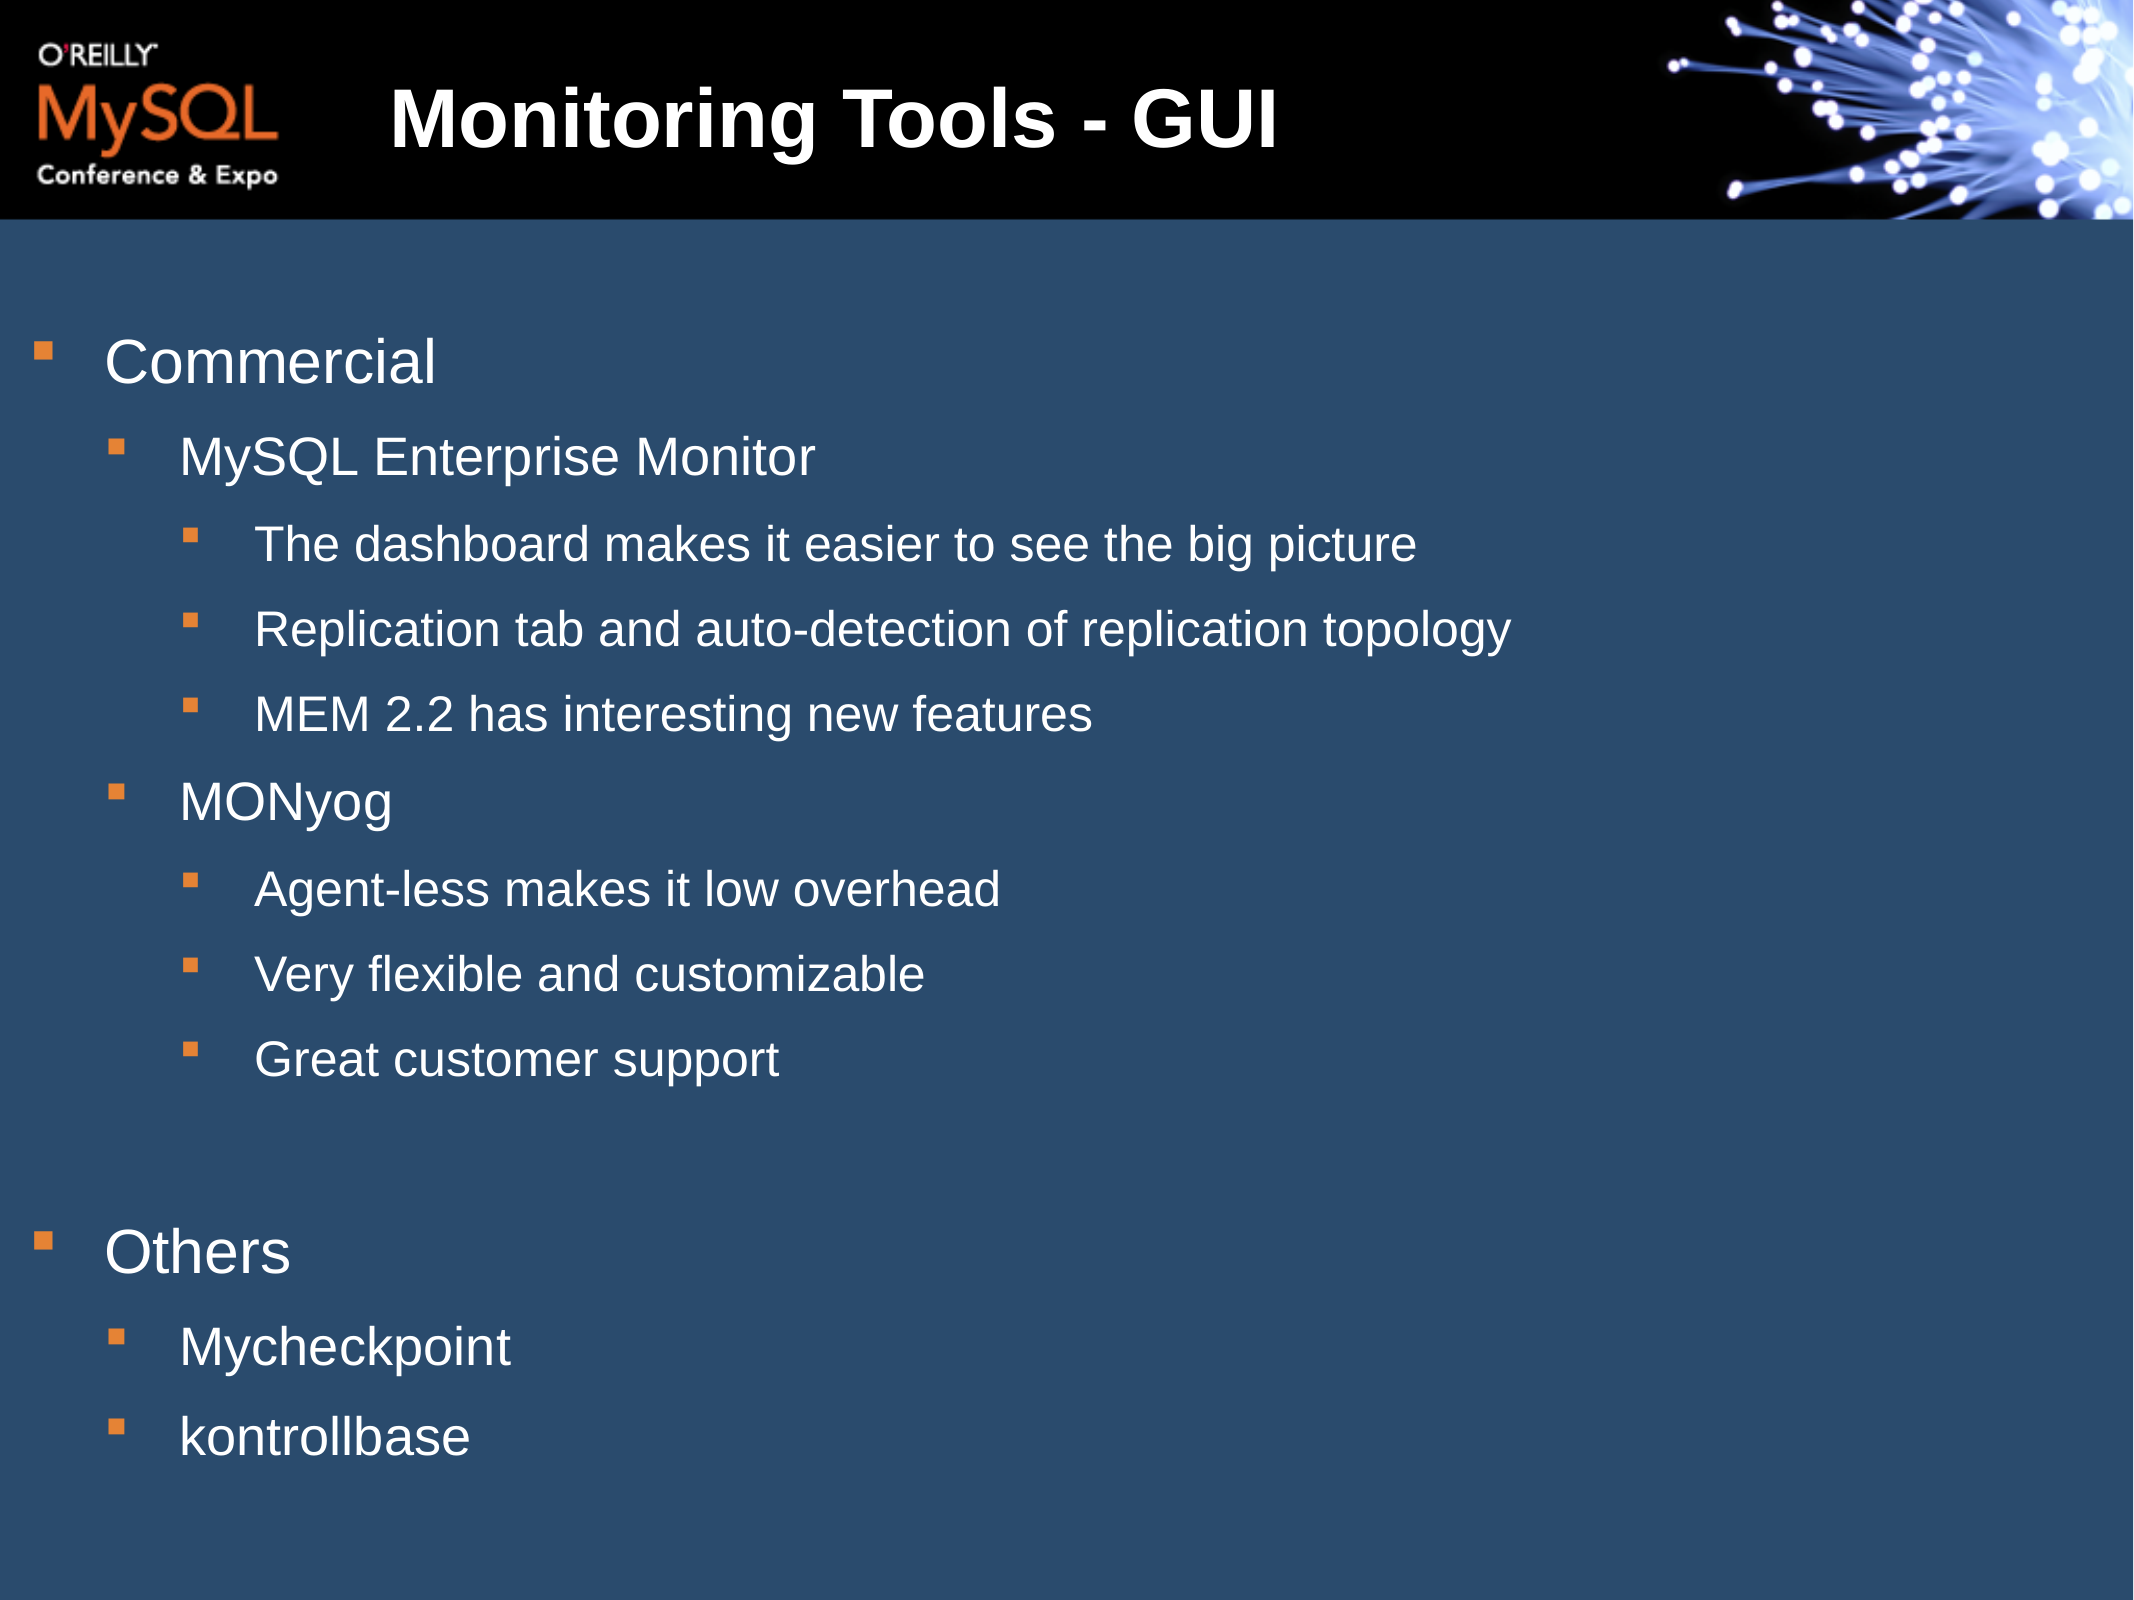

# Monitoring Tools - GUI
Commercial
MySQL Enterprise Monitor
The dashboard makes it easier to see the big picture
Replication tab and auto-detection of replication topology
MEM 2.2 has interesting new features
MONyog
Agent-less makes it low overhead
Very flexible and customizable
Great customer support
Others
Mycheckpoint
kontrollbase